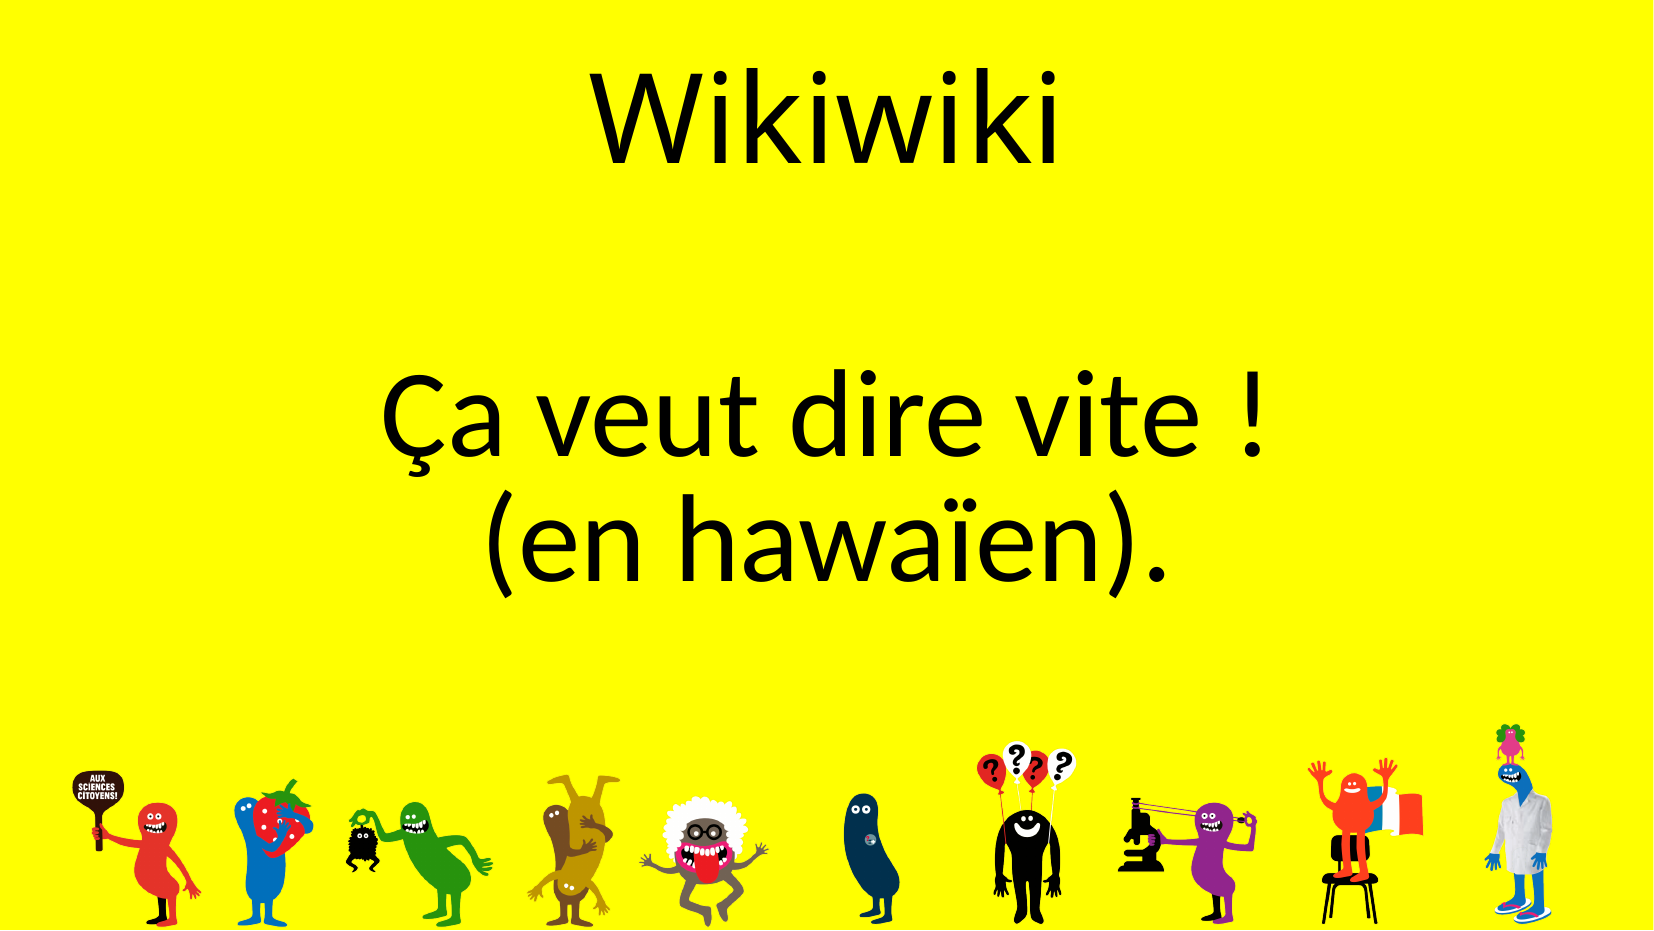

# Wikiwiki
Ça veut dire vite !
(en hawaïen).